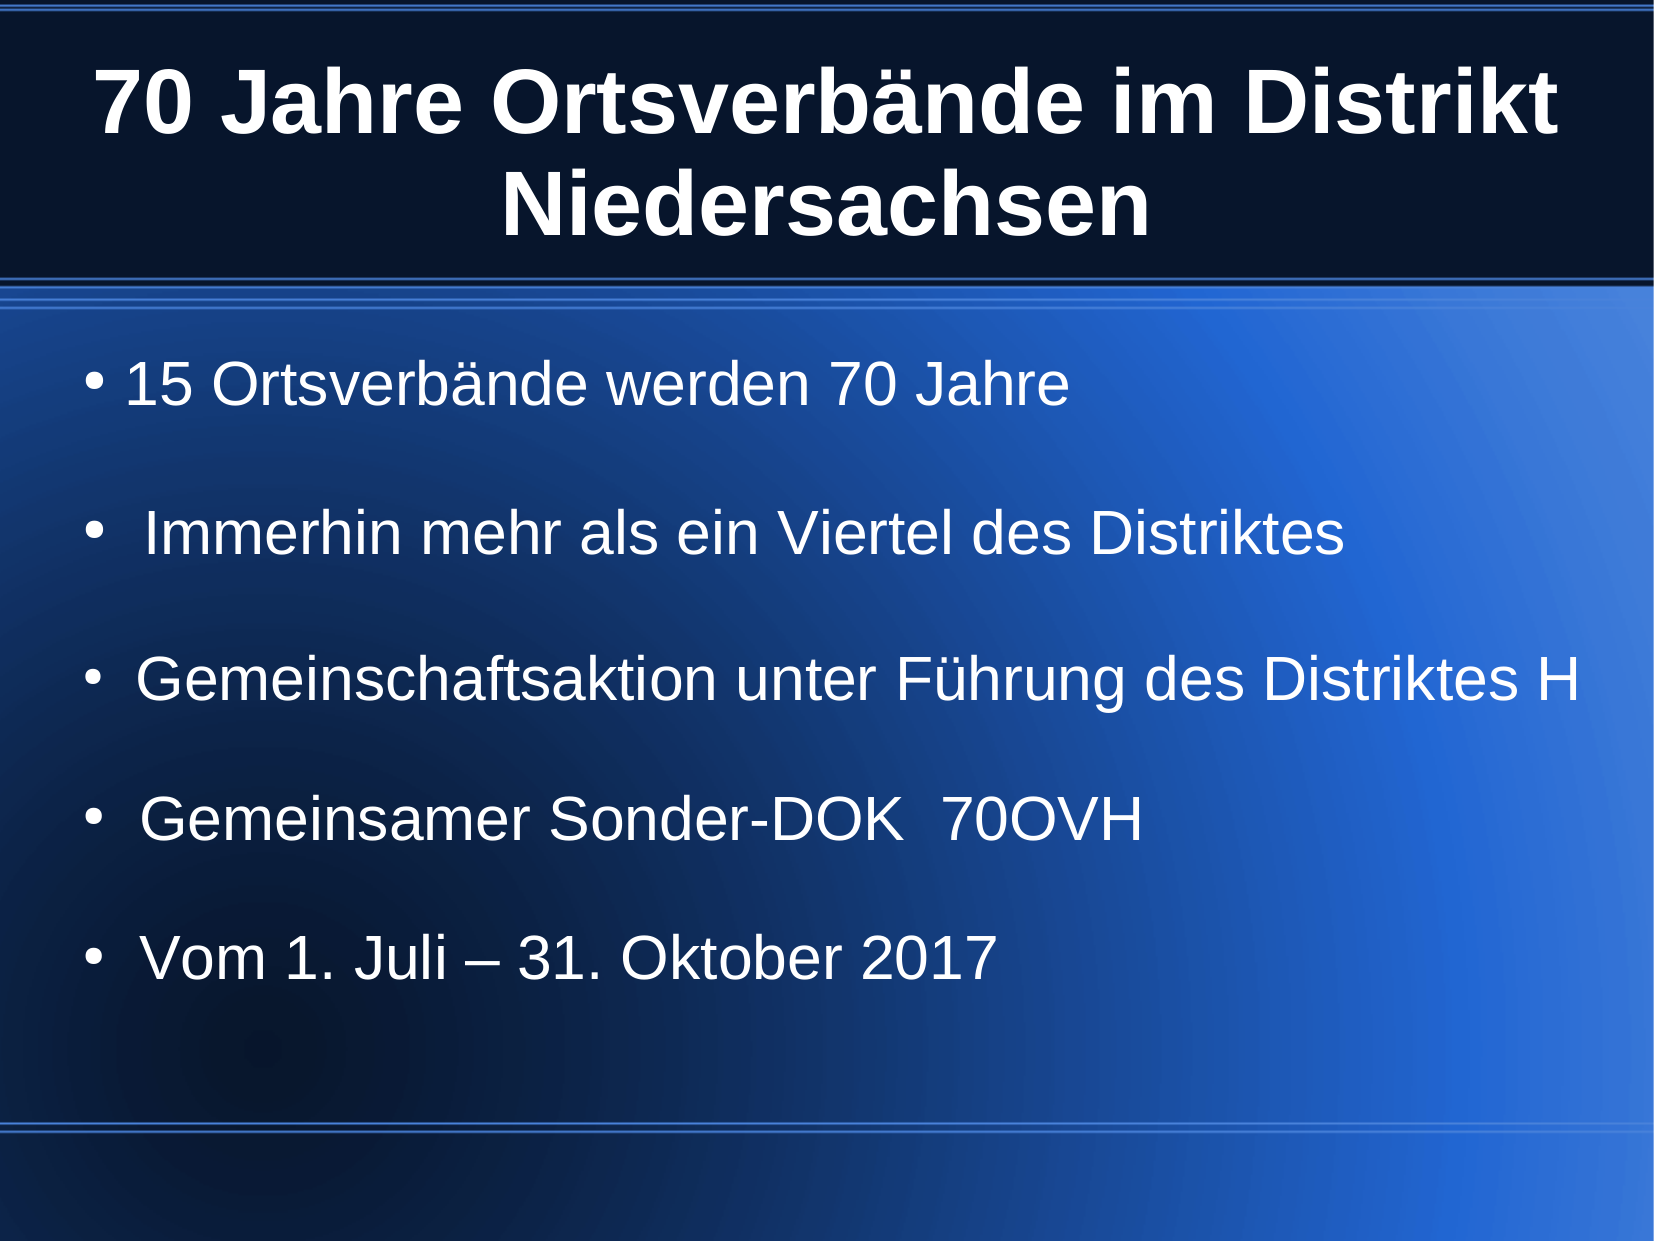

# 70 Jahre Ortsverbände im Distrikt Niedersachsen
 15 Ortsverbände werden 70 Jahre
 Immerhin mehr als ein Viertel des Distriktes
 Gemeinschaftsaktion unter Führung des Distriktes H
 Gemeinsamer Sonder-DOK 70OVH
 Vom 1. Juli – 31. Oktober 2017